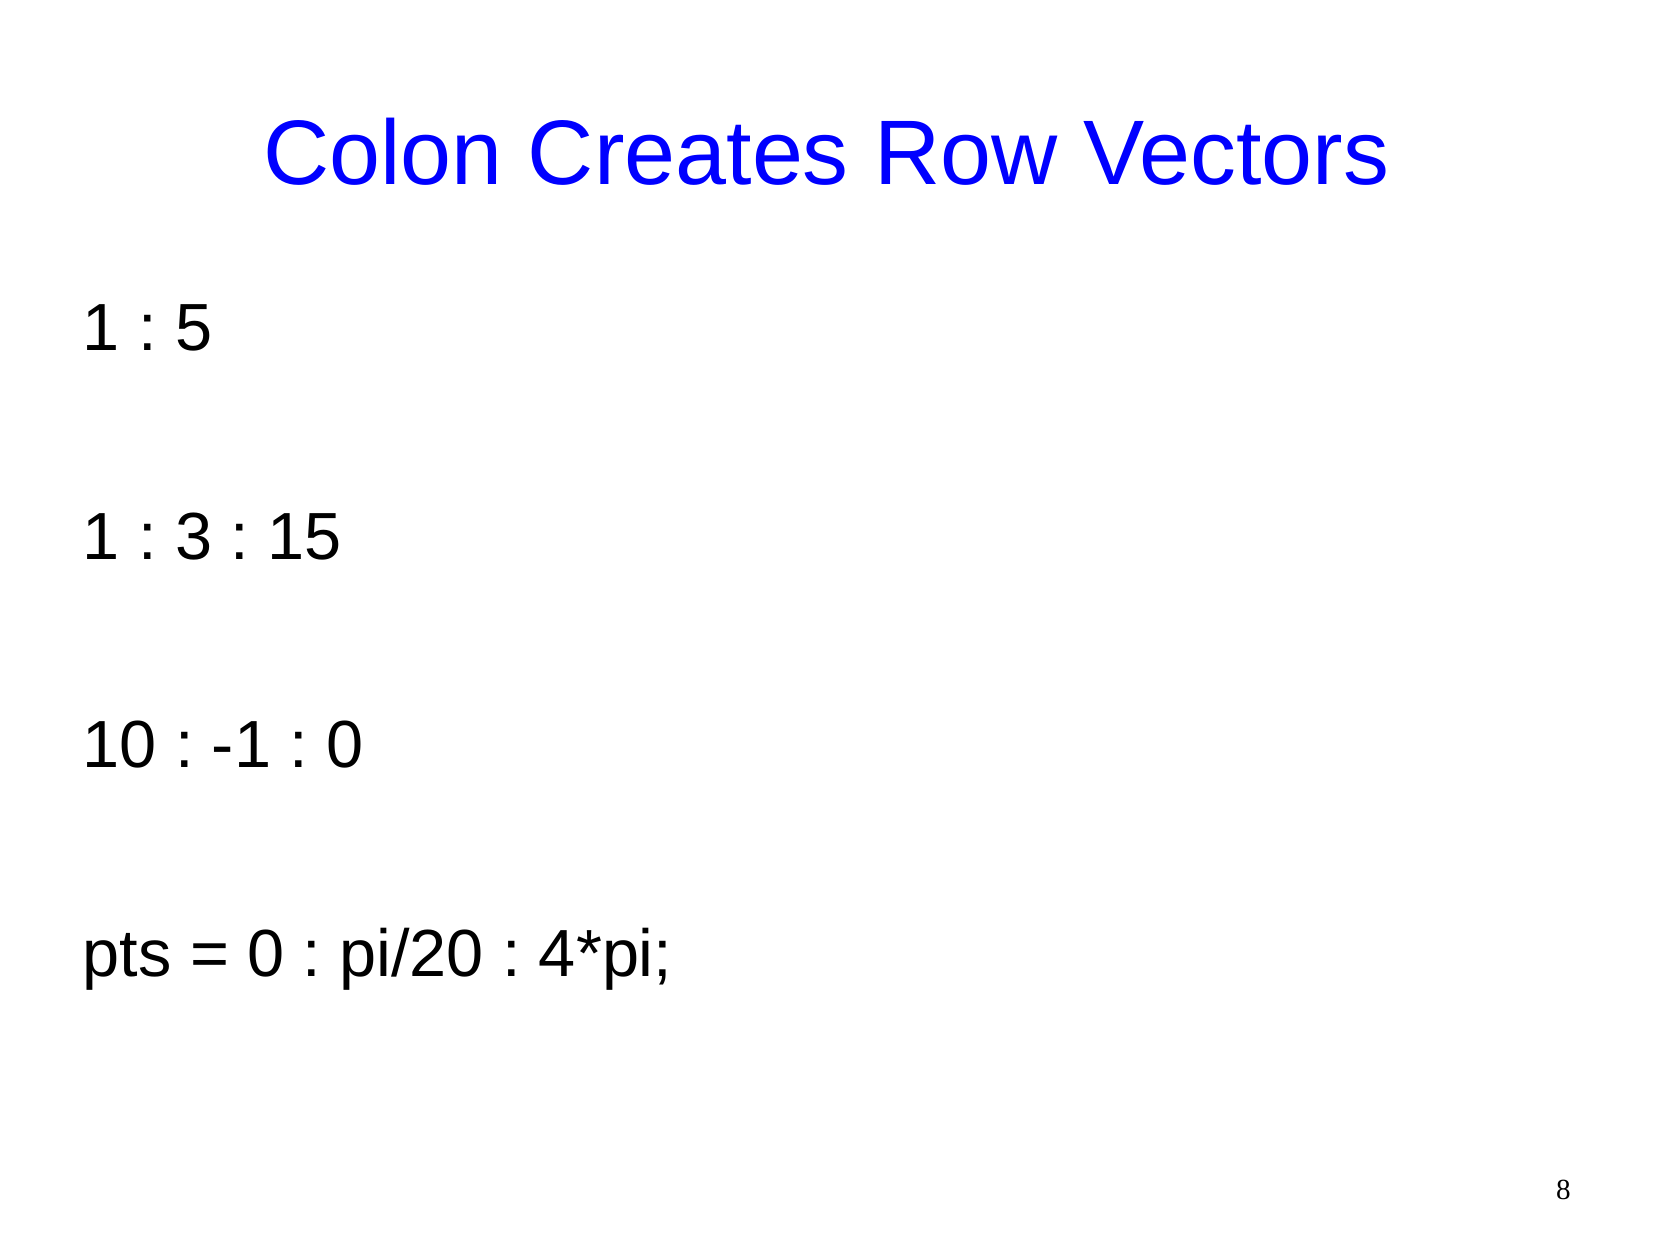

# Colon Creates Row Vectors
1 : 5
1 : 3 : 15
10 : -1 : 0
pts = 0 : pi/20 : 4*pi;
8